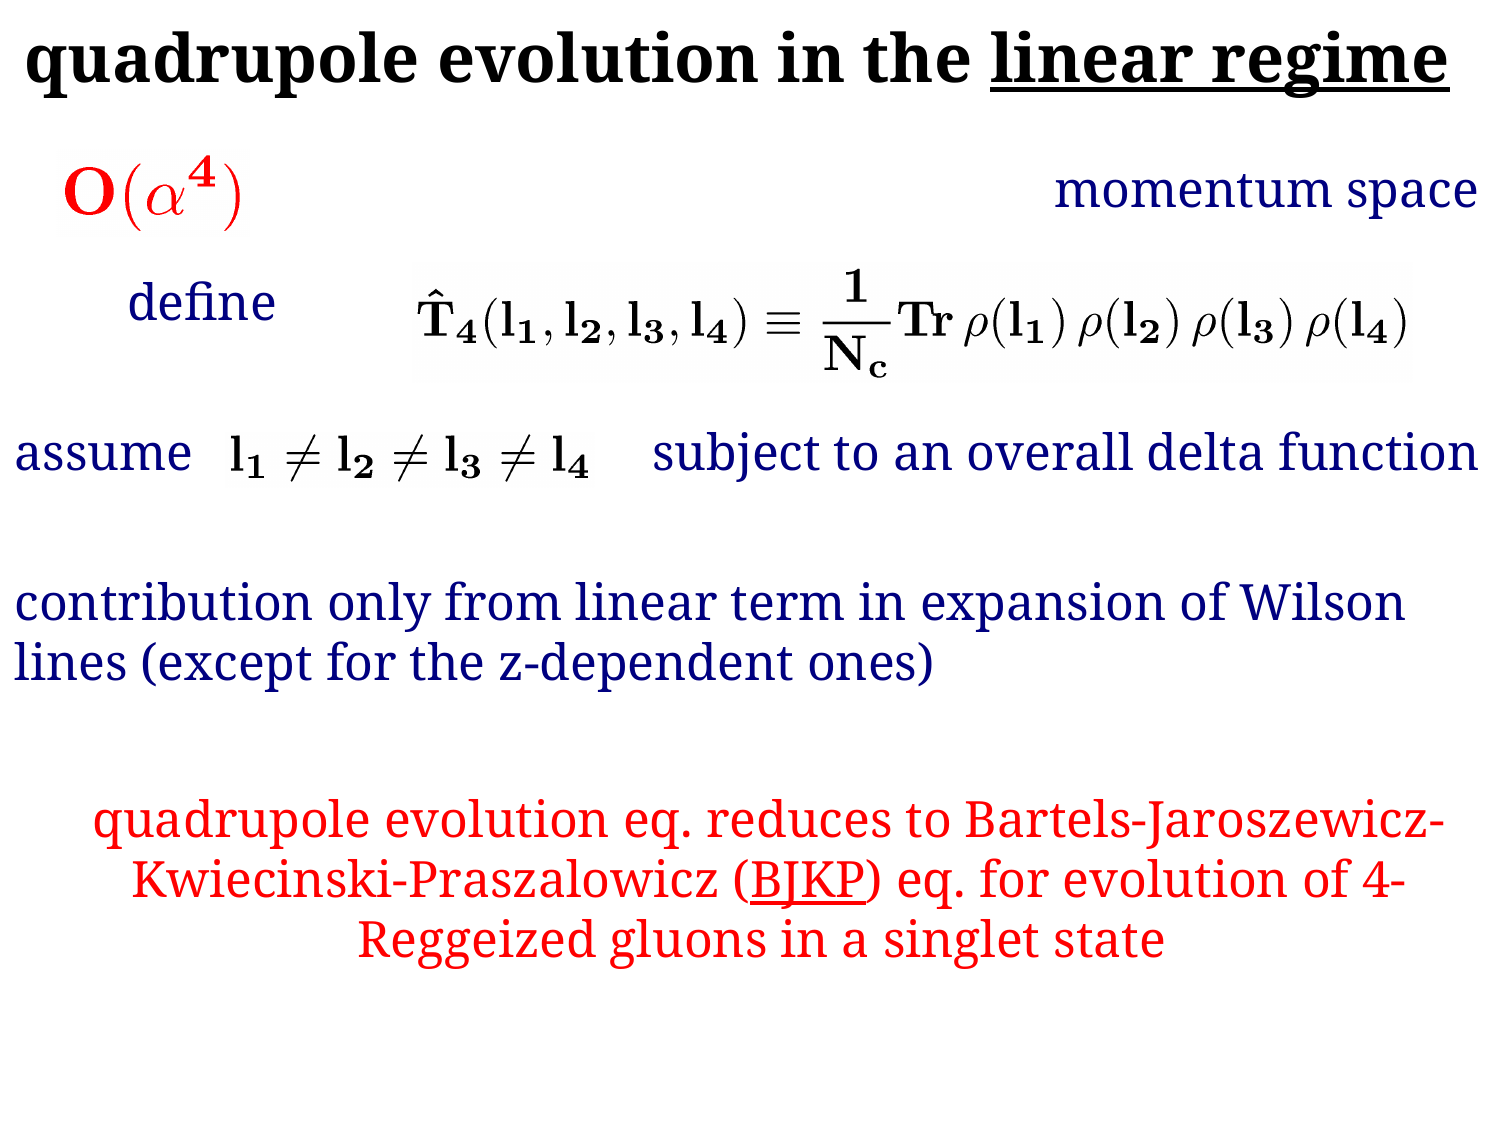

quadrupole evolution in the linear regime
momentum space
define
assume
subject to an overall delta function
contribution only from linear term in expansion of Wilson lines (except for the z-dependent ones)
quadrupole evolution eq. reduces to Bartels-Jaroszewicz-Kwiecinski-Praszalowicz (BJKP) eq. for evolution of 4-Reggeized gluons in a singlet state